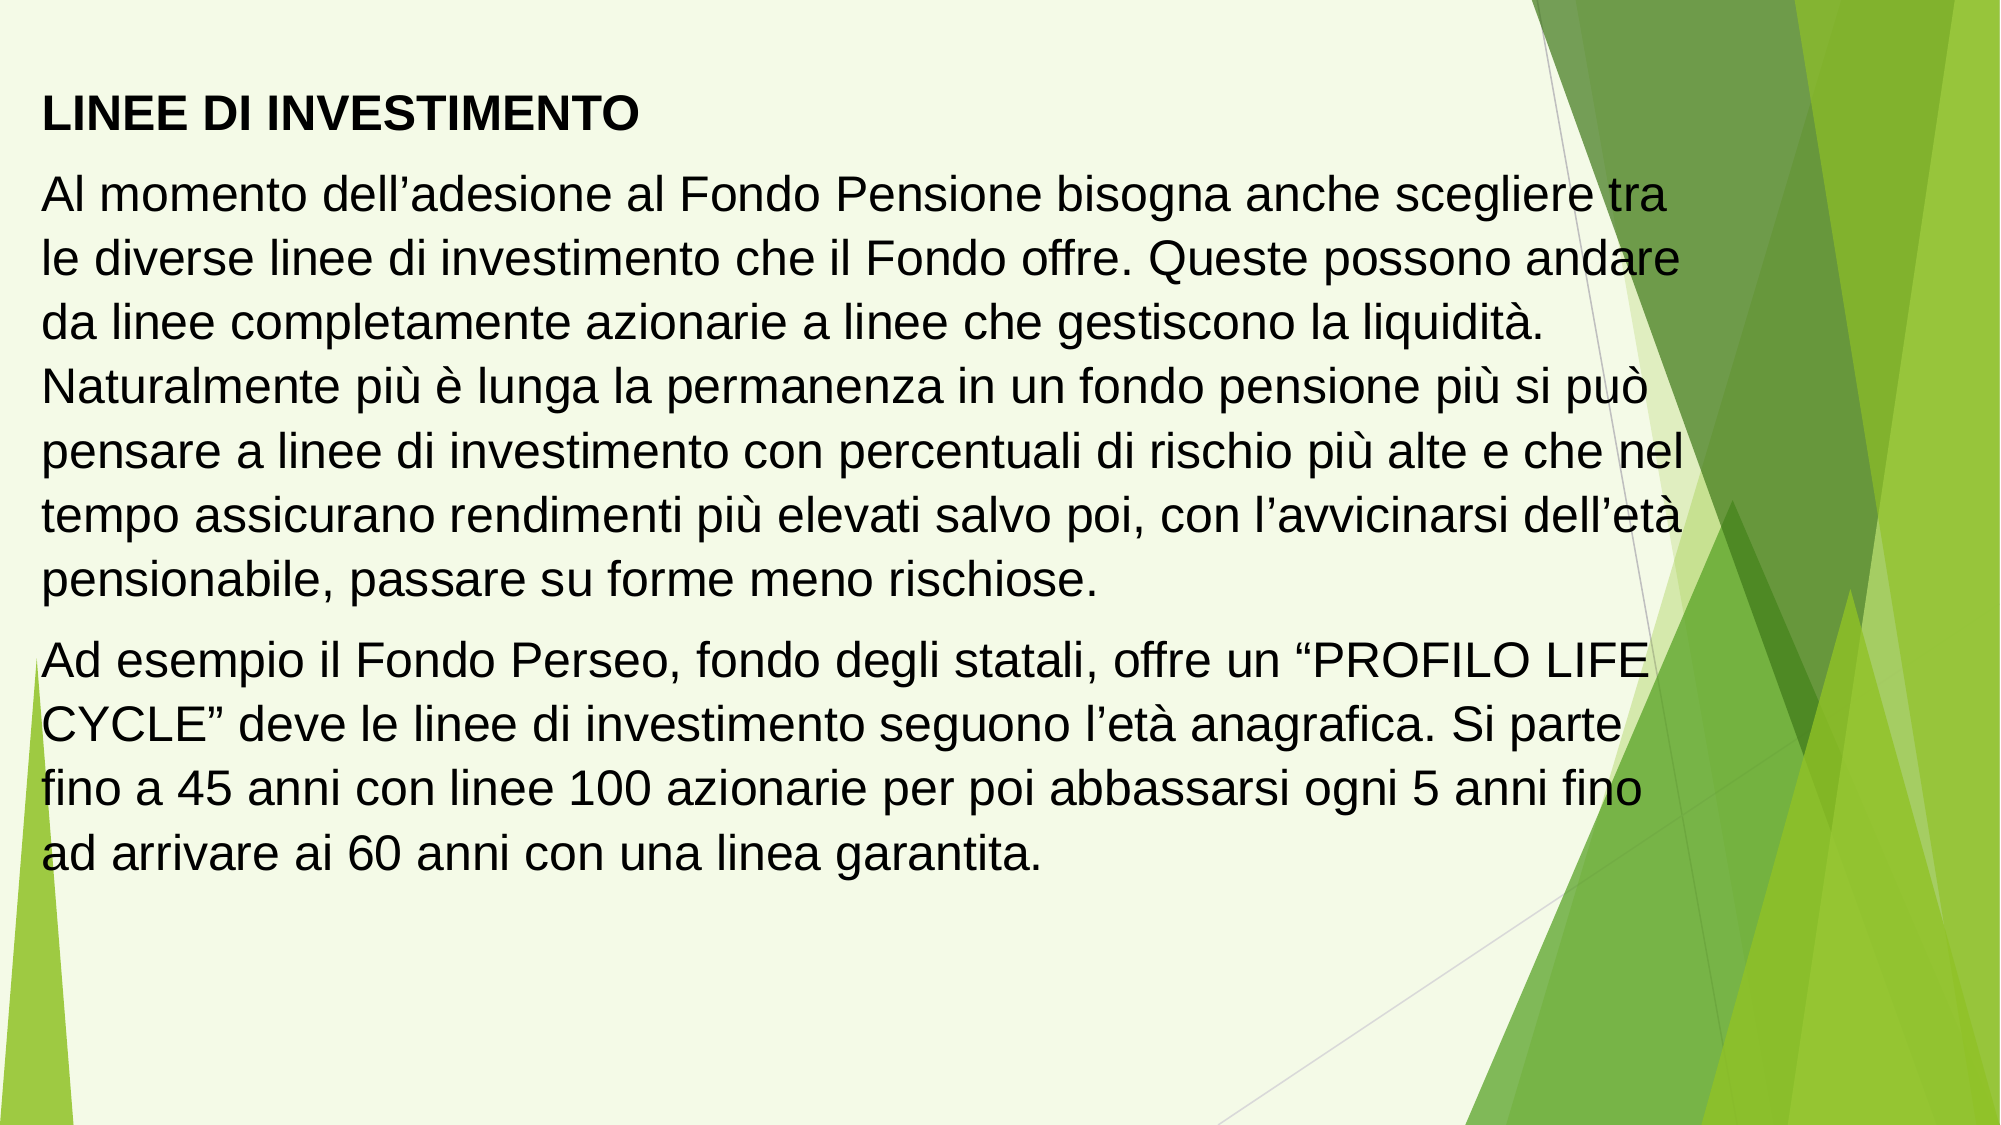

LINEE DI INVESTIMENTO
Al momento dell’adesione al Fondo Pensione bisogna anche scegliere tra le diverse linee di investimento che il Fondo offre. Queste possono andare da linee completamente azionarie a linee che gestiscono la liquidità. Naturalmente più è lunga la permanenza in un fondo pensione più si può pensare a linee di investimento con percentuali di rischio più alte e che nel tempo assicurano rendimenti più elevati salvo poi, con l’avvicinarsi dell’età pensionabile, passare su forme meno rischiose.
Ad esempio il Fondo Perseo, fondo degli statali, offre un “PROFILO LIFE CYCLE” deve le linee di investimento seguono l’età anagrafica. Si parte fino a 45 anni con linee 100 azionarie per poi abbassarsi ogni 5 anni fino ad arrivare ai 60 anni con una linea garantita.